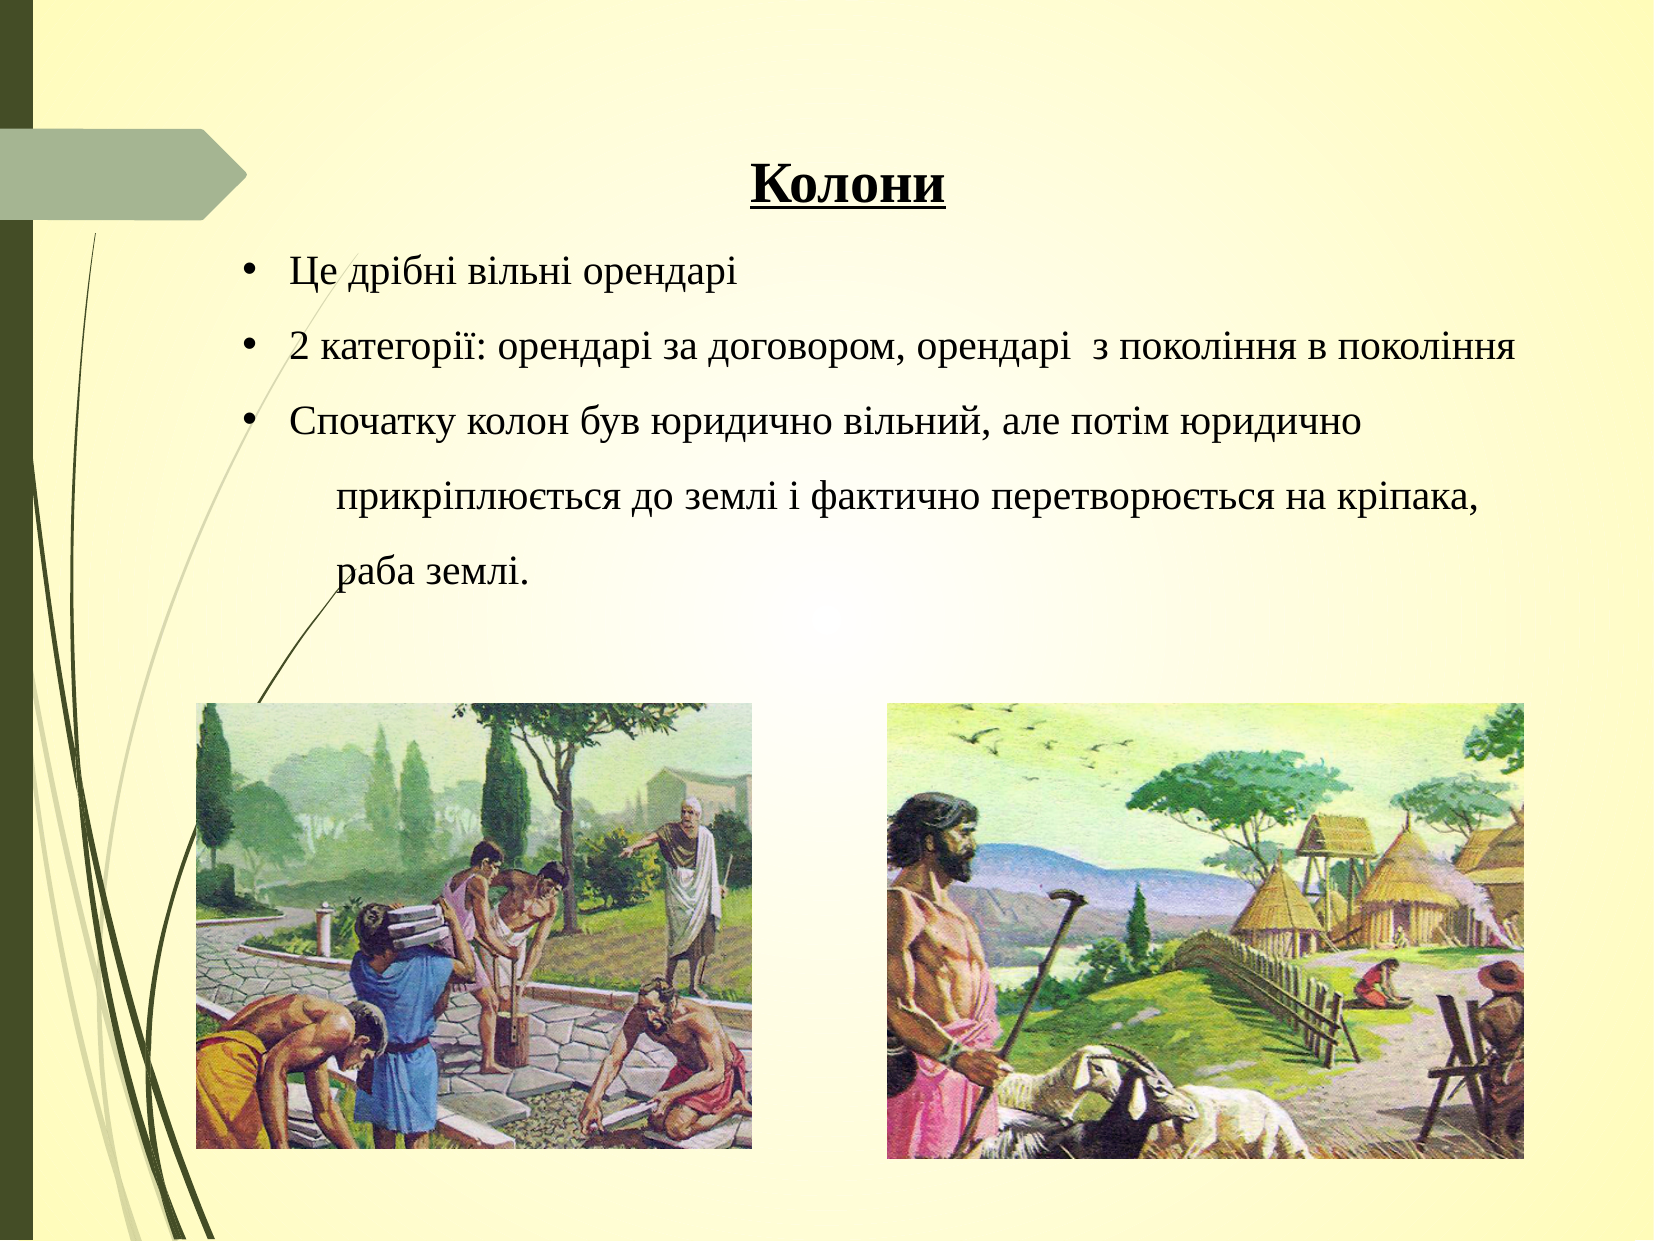

Колони
Це дрібні вільні орендарі
2 категорії: орендарі за договором, орендарі з покоління в покоління
Спочатку колон був юридично вільний, але потім юридично прикріплюється до землі і фактично перетворюється на кріпака, раба землі.